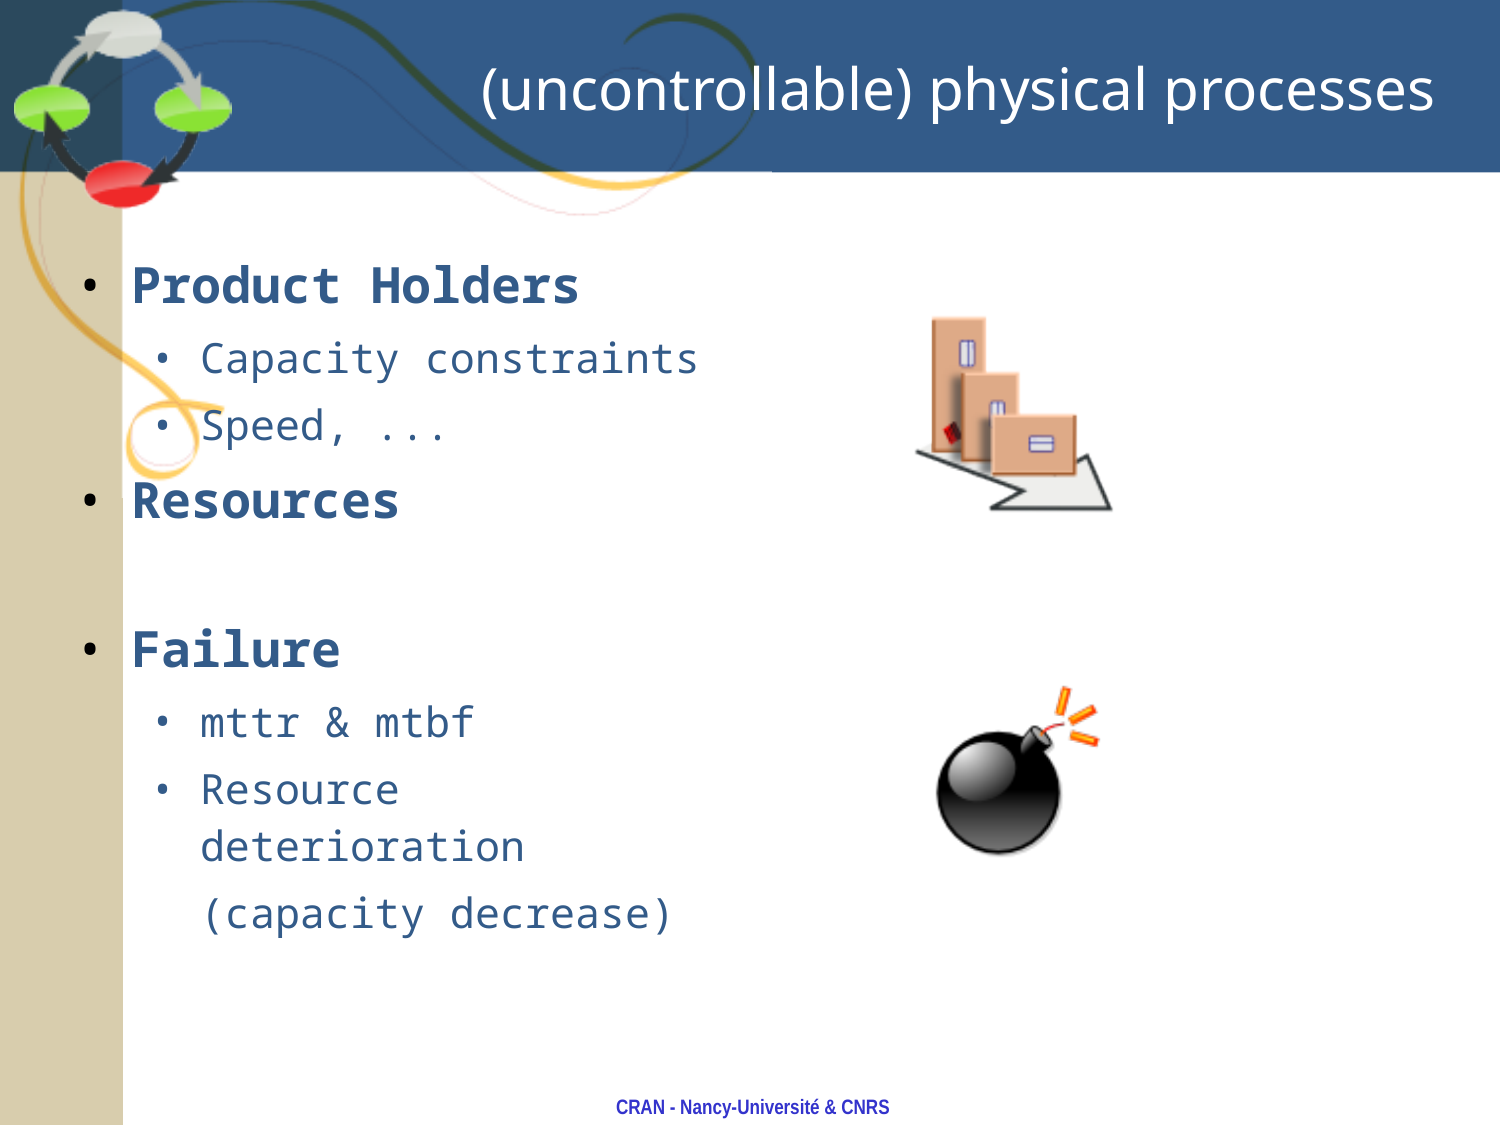

# (uncontrollable) physical processes
Product Holders
Capacity constraints
Speed, ...
Resources
Failure
mttr & mtbf
Resource deterioration
(capacity decrease)